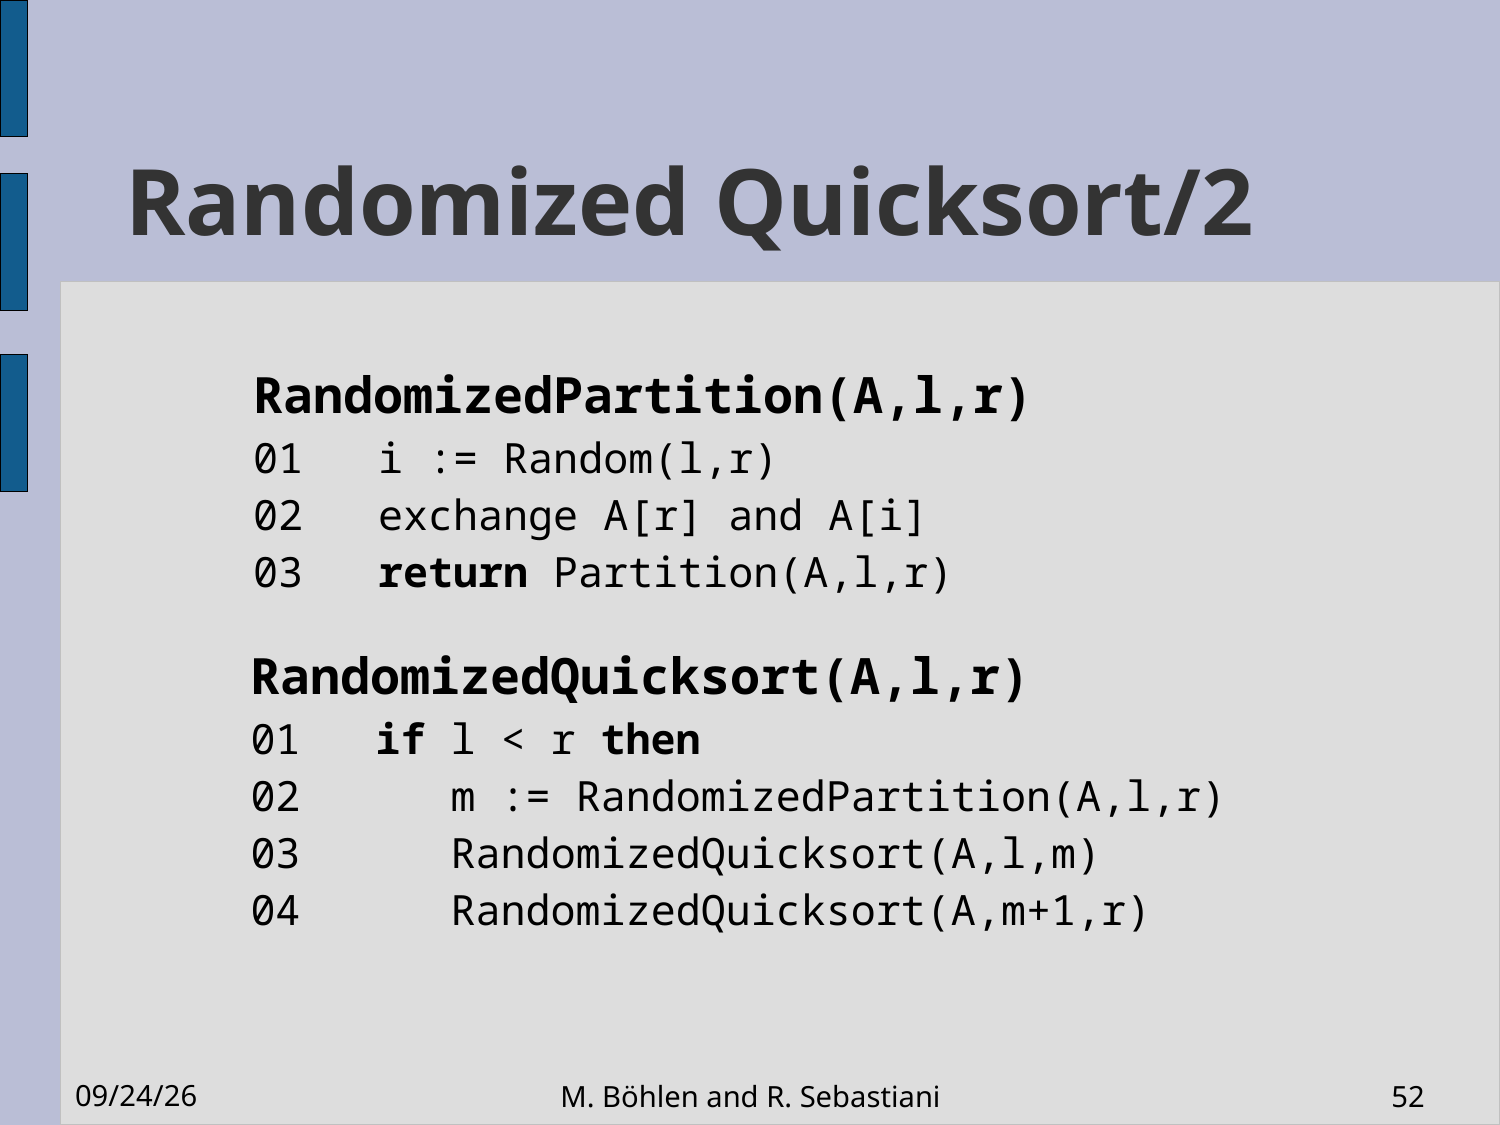

# Randomized Quicksort/2
RandomizedPartition(A,l,r)
01   i := Random(l,r)
02   exchange A[r] and A[i]
03   return Partition(A,l,r)
RandomizedQuicksort(A,l,r)
01   if l < r then
02   m := RandomizedPartition(A,l,r)
03   RandomizedQuicksort(A,l,m)
04   RandomizedQuicksort(A,m+1,r)
M. Böhlen and R. Sebastiani
52